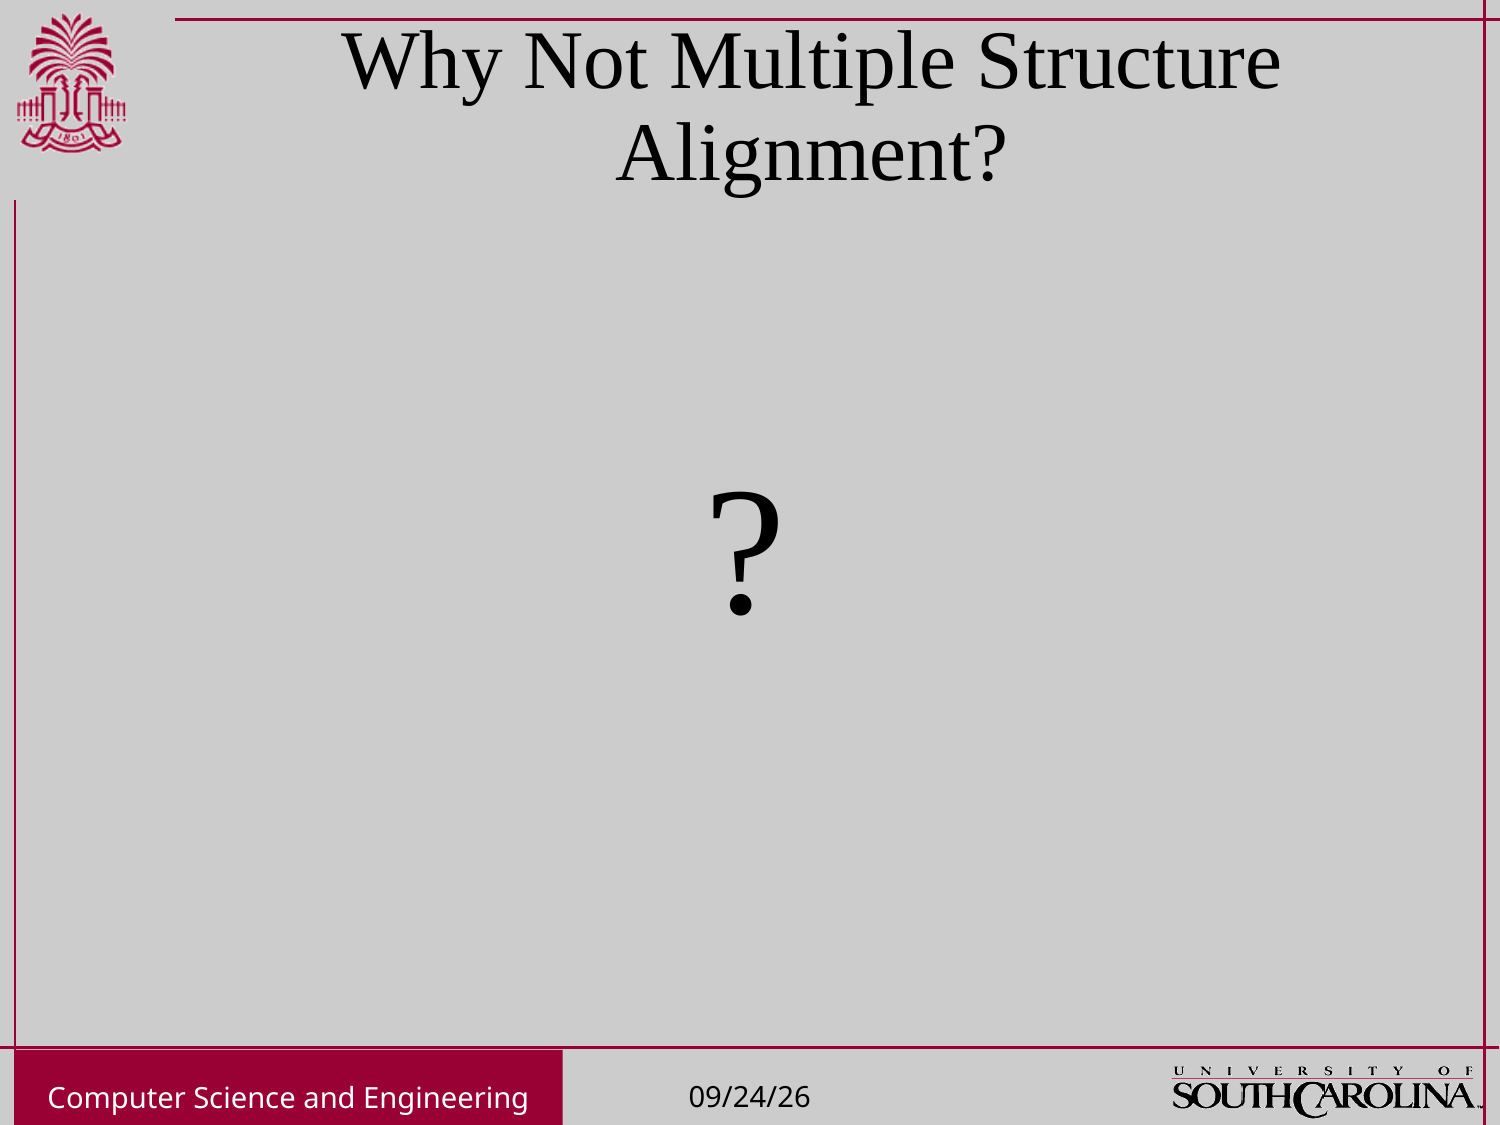

# Why Not Multiple Structure Alignment?
?